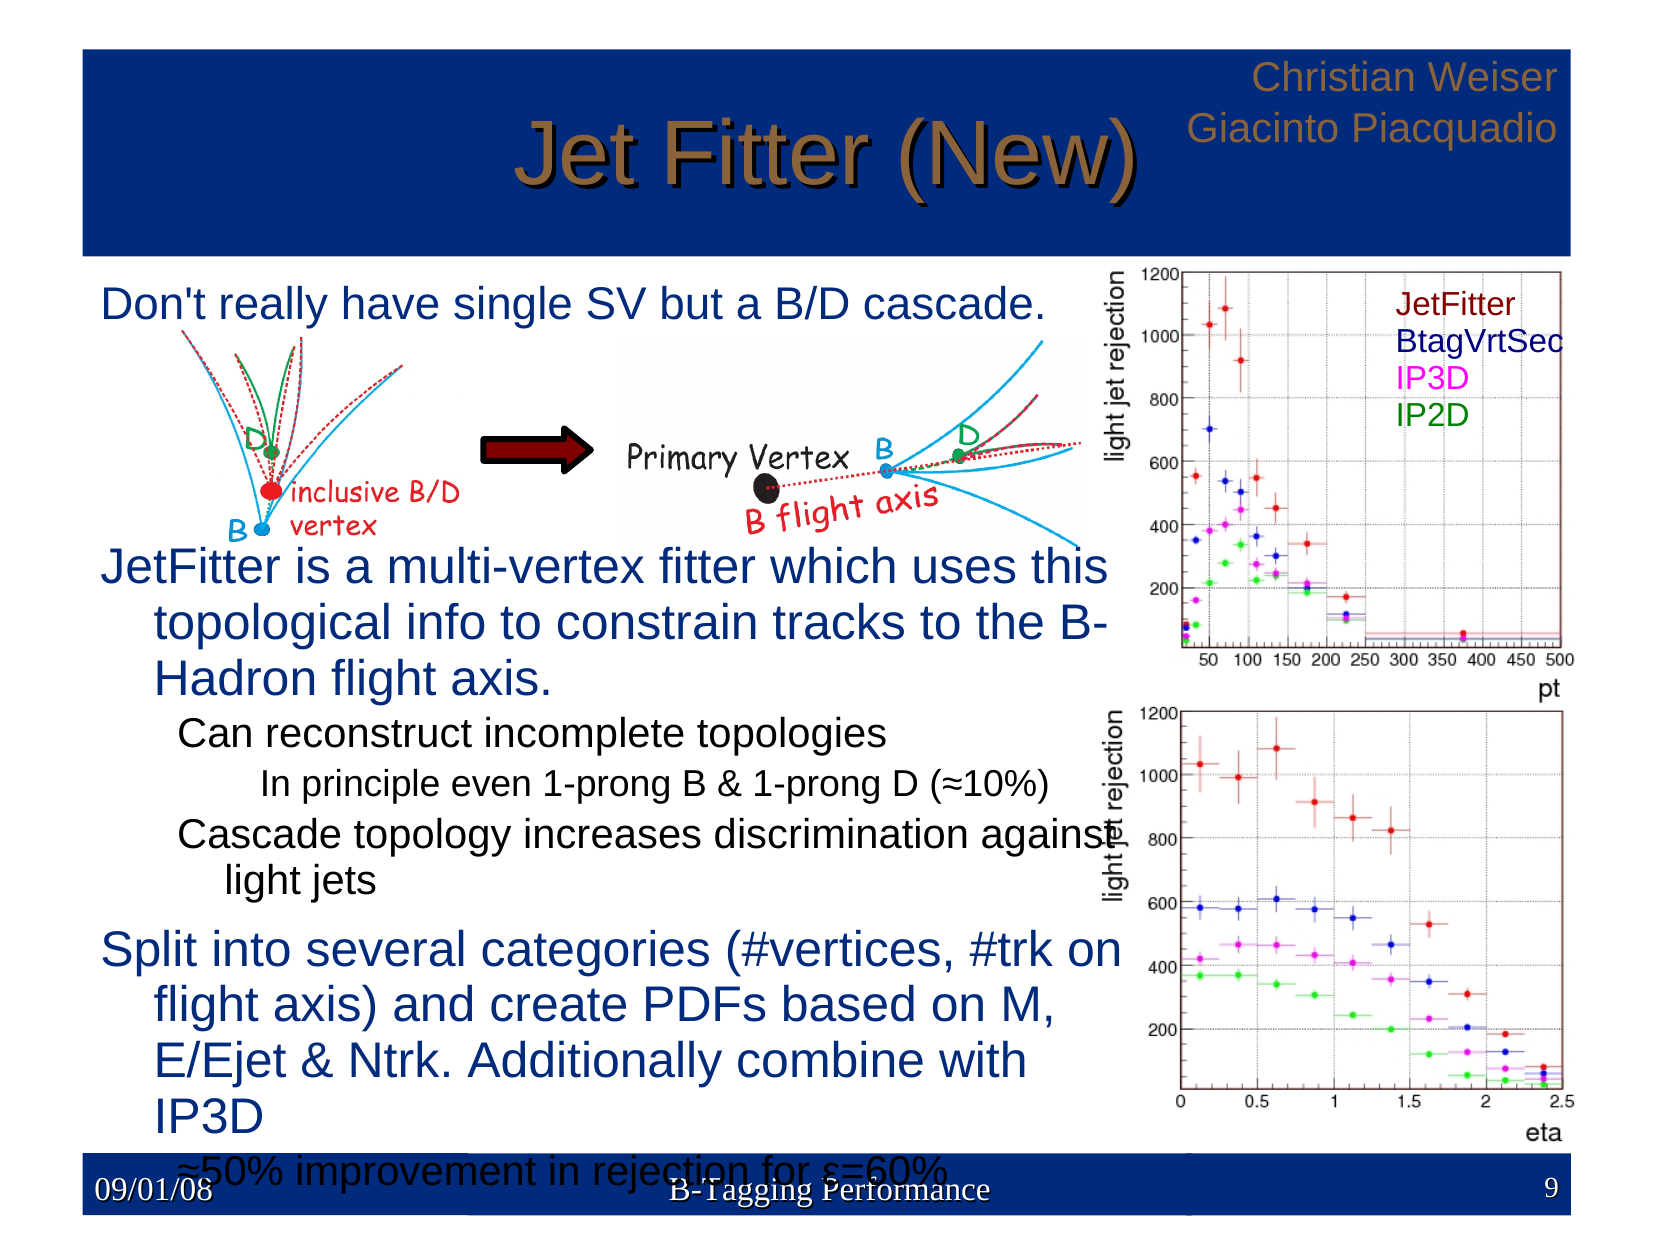

Jet Fitter (New)
Christian Weiser
Giacinto Piacquadio
JetFitter
BtagVrtSec
IP3D
IP2D
Don't really have single SV but a B/D cascade.
# JetFitter is a multi-vertex fitter which uses this topological info to constrain tracks to the B-Hadron flight axis.
Can reconstruct incomplete topologies
In principle even 1-prong B & 1-prong D (≈10%)
Cascade topology increases discrimination against light jets
Split into several categories (#vertices, #trk on flight axis) and create PDFs based on M, E/Ejet & Ntrk. Additionally combine with IP3D
≈50% improvement in rejection for ε=60%
B-Tagging Performance
9